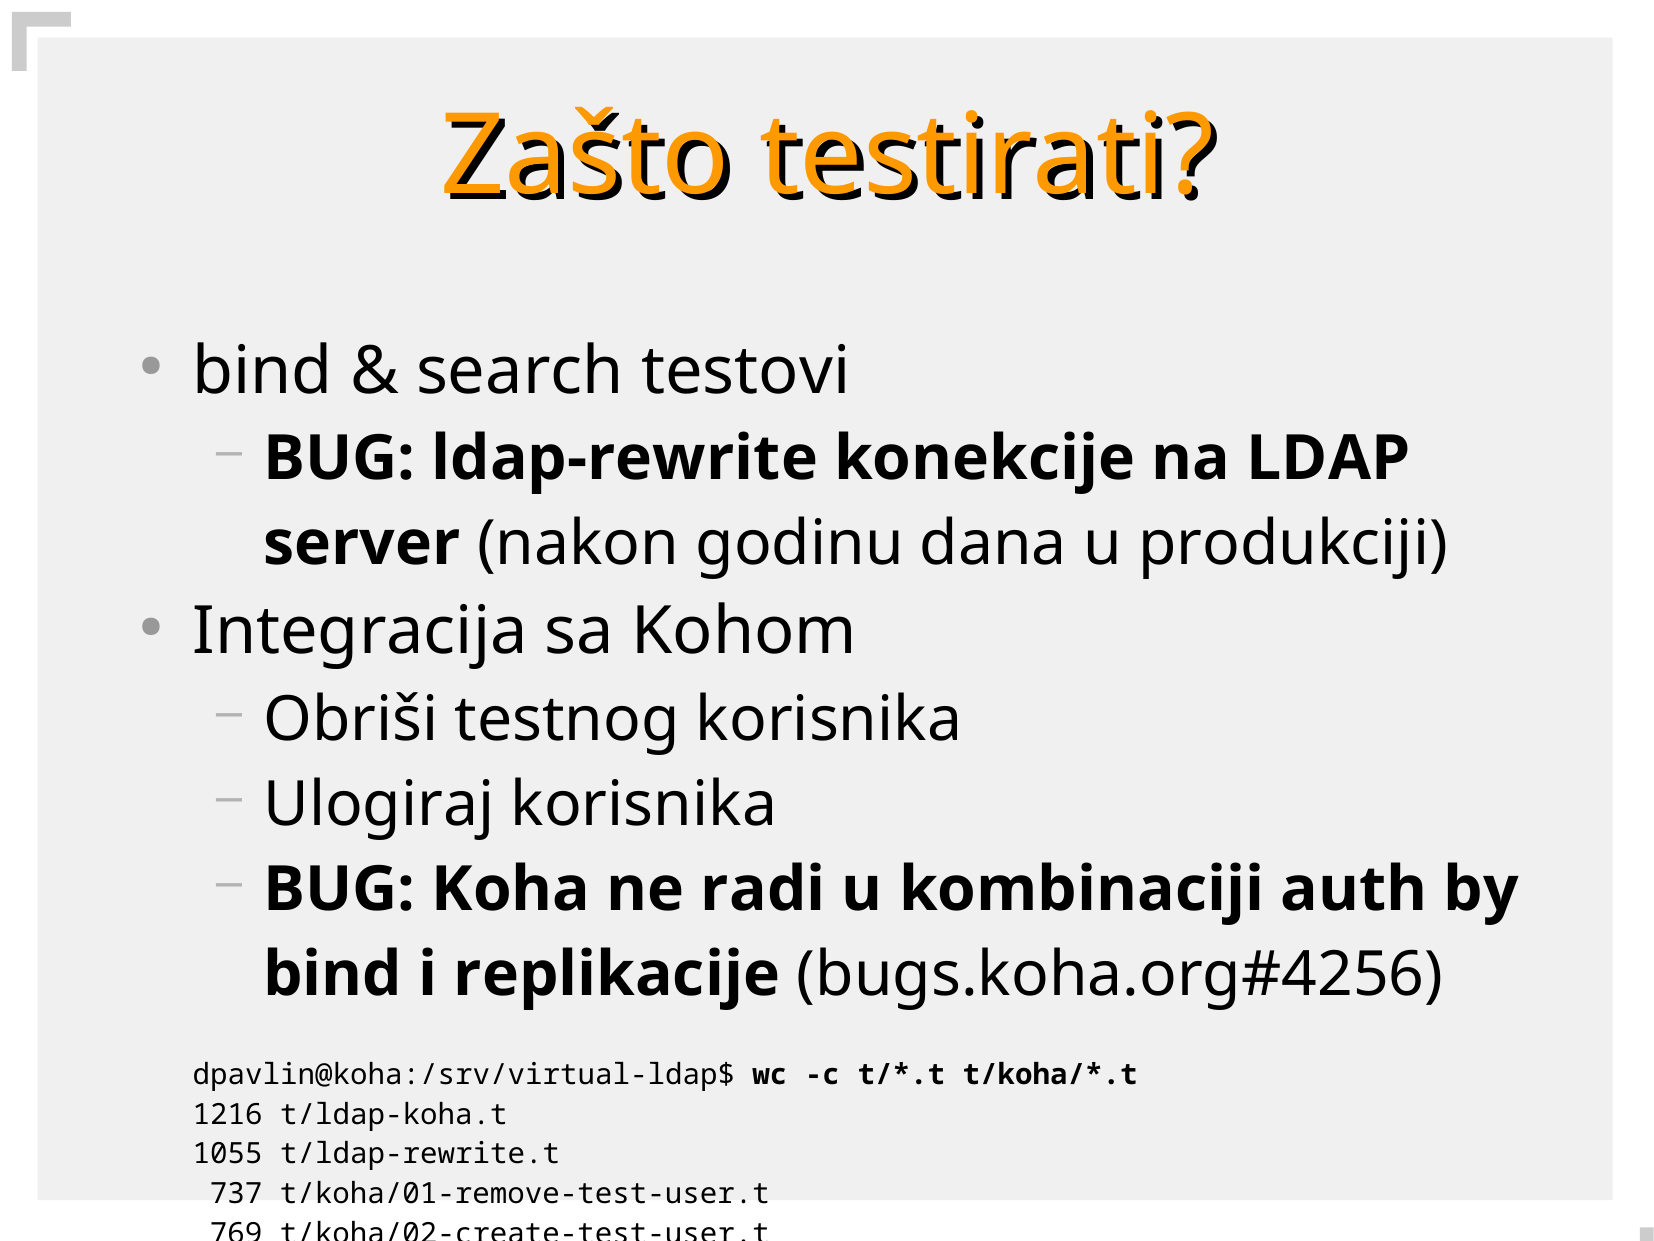

# Zašto testirati?
bind & search testovi
BUG: ldap-rewrite konekcije na LDAP server (nakon godinu dana u produkciji)
Integracija sa Kohom
Obriši testnog korisnika
Ulogiraj korisnika
BUG: Koha ne radi u kombinaciji auth by bind i replikacije (bugs.koha.org#4256)
dpavlin@koha:/srv/virtual-ldap$ wc -c t/*.t t/koha/*.t
1216 t/ldap-koha.t
1055 t/ldap-rewrite.t
 737 t/koha/01-remove-test-user.t
 769 t/koha/02-create-test-user.t
3777 total